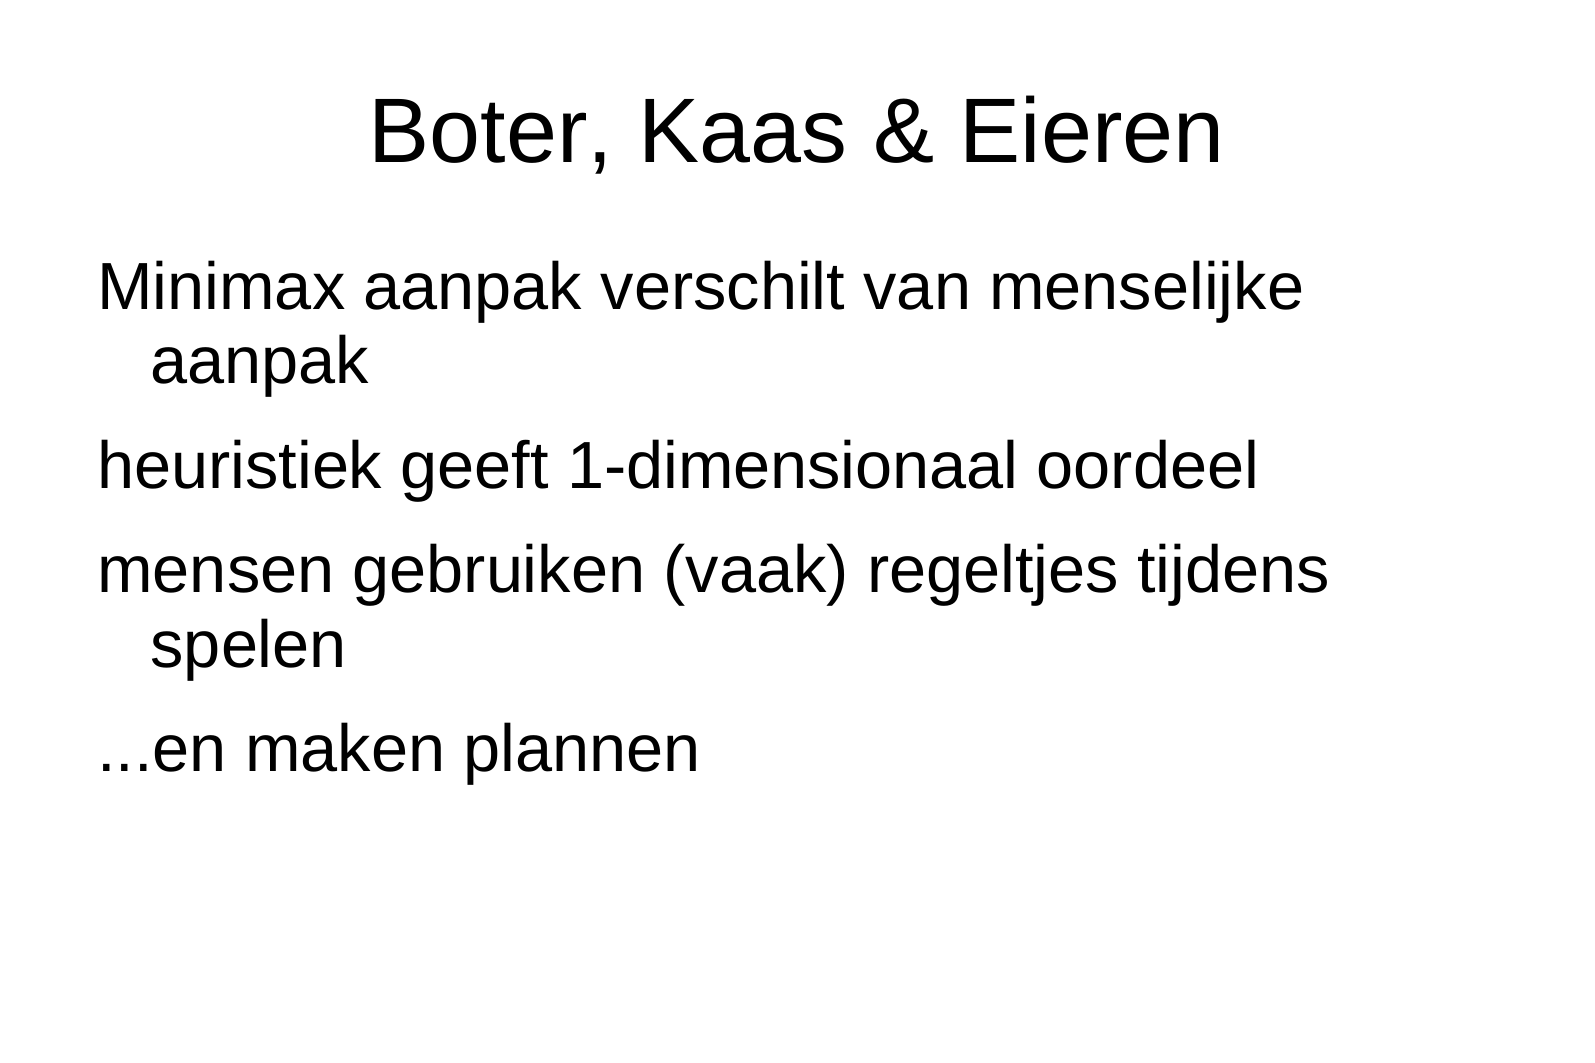

# Boter, Kaas & Eieren
Minimax aanpak verschilt van menselijke aanpak
heuristiek geeft 1-dimensionaal oordeel
mensen gebruiken (vaak) regeltjes tijdens spelen
...en maken plannen